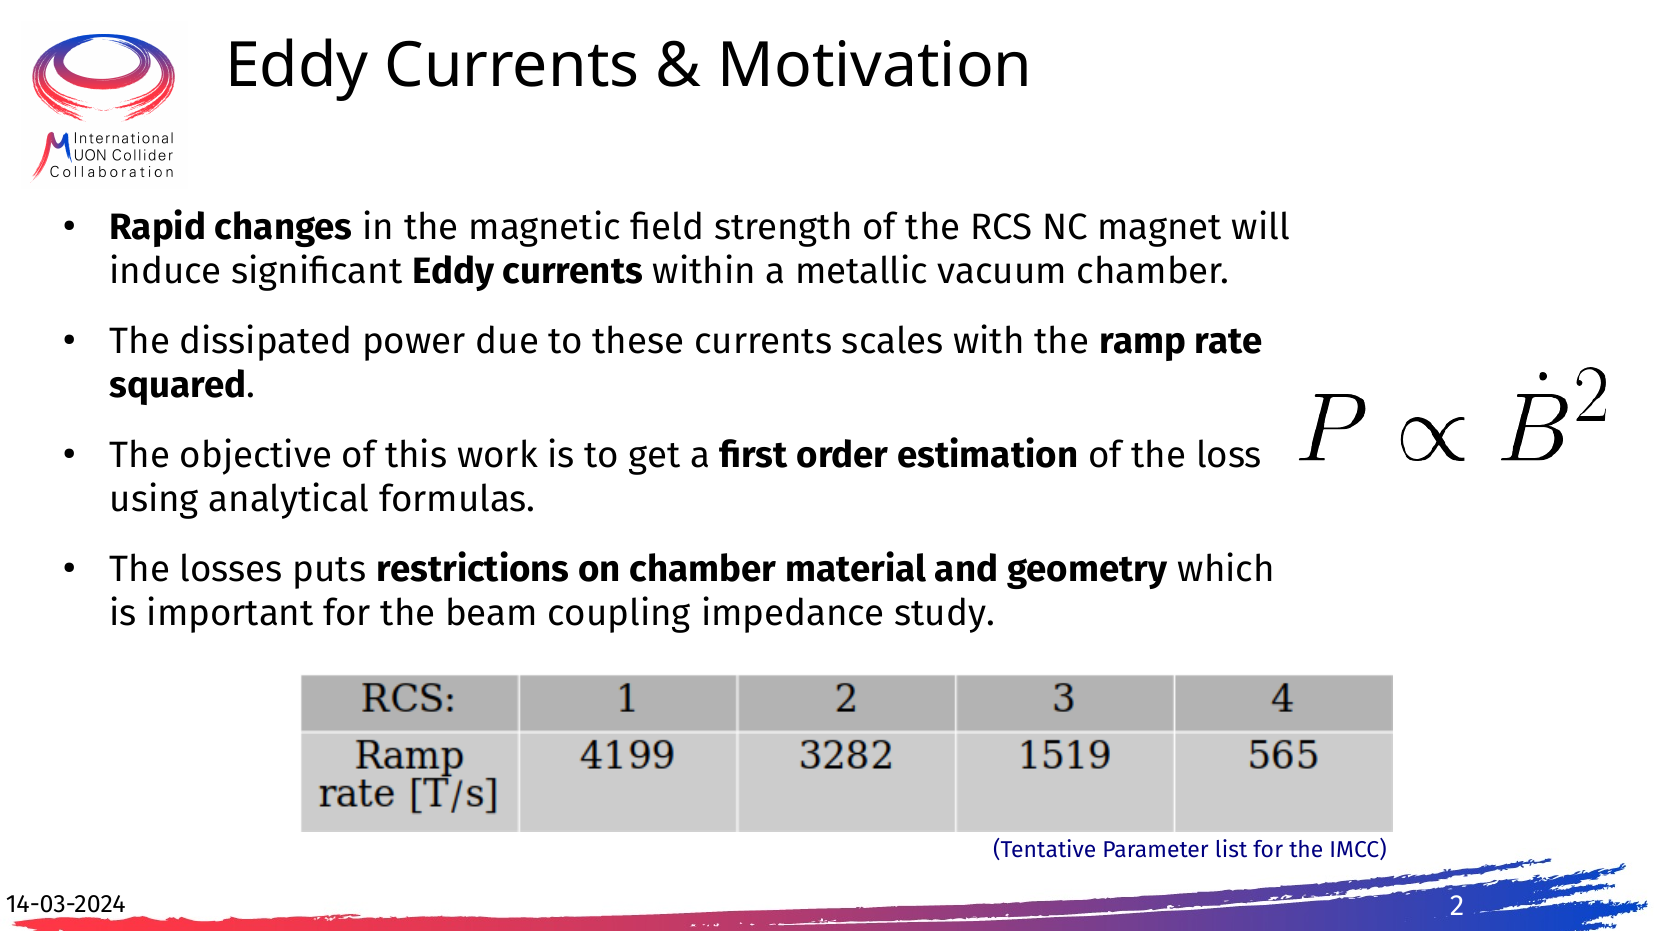

# Eddy Currents & Motivation
Rapid changes in the magnetic field strength of the RCS NC magnet will induce significant Eddy currents within a metallic vacuum chamber.
The dissipated power due to these currents scales with the ramp rate squared.
The objective of this work is to get a first order estimation of the loss using analytical formulas.
The losses puts restrictions on chamber material and geometry which is important for the beam coupling impedance study.
(Tentative Parameter list for the IMCC)
14-03-2024
2